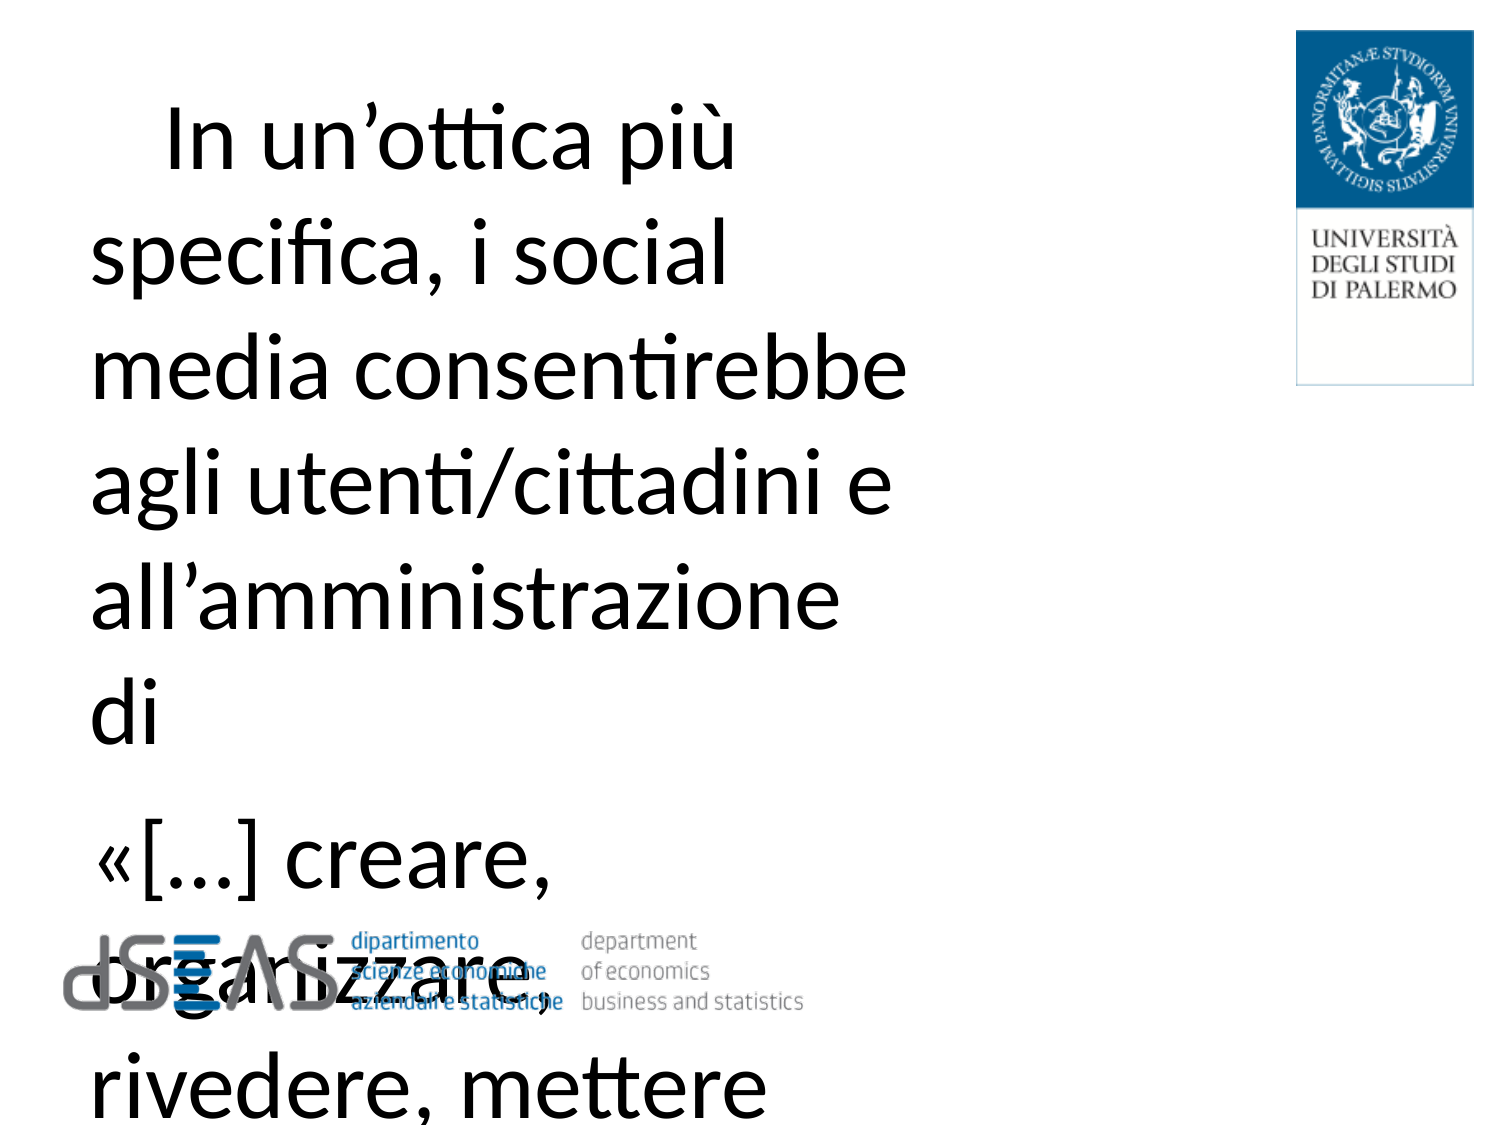

# In un’ottica più specifica, i social media consentirebbe agli utenti/cittadini e all’amministrazione di
«[…] creare, organizzare, rivedere, mettere insieme, condividere, commentare e valutare i contenuti del web oltre che formare una rete sociale attraverso l’interazione e il collegamento con tutti gli altri» [Chun et al., 2, cit. in ibidem, 320, traduzione nostra].
	Secondo Criado et al.,
«[…] i termini collaborativo, tracciabile, ricercabile, collegabile e aperto possono essere compresi come caratteristiche principali dell’utilizzo dei social media nella pubblica amministrazione» [ibidem, traduzione e corsivo nostri].